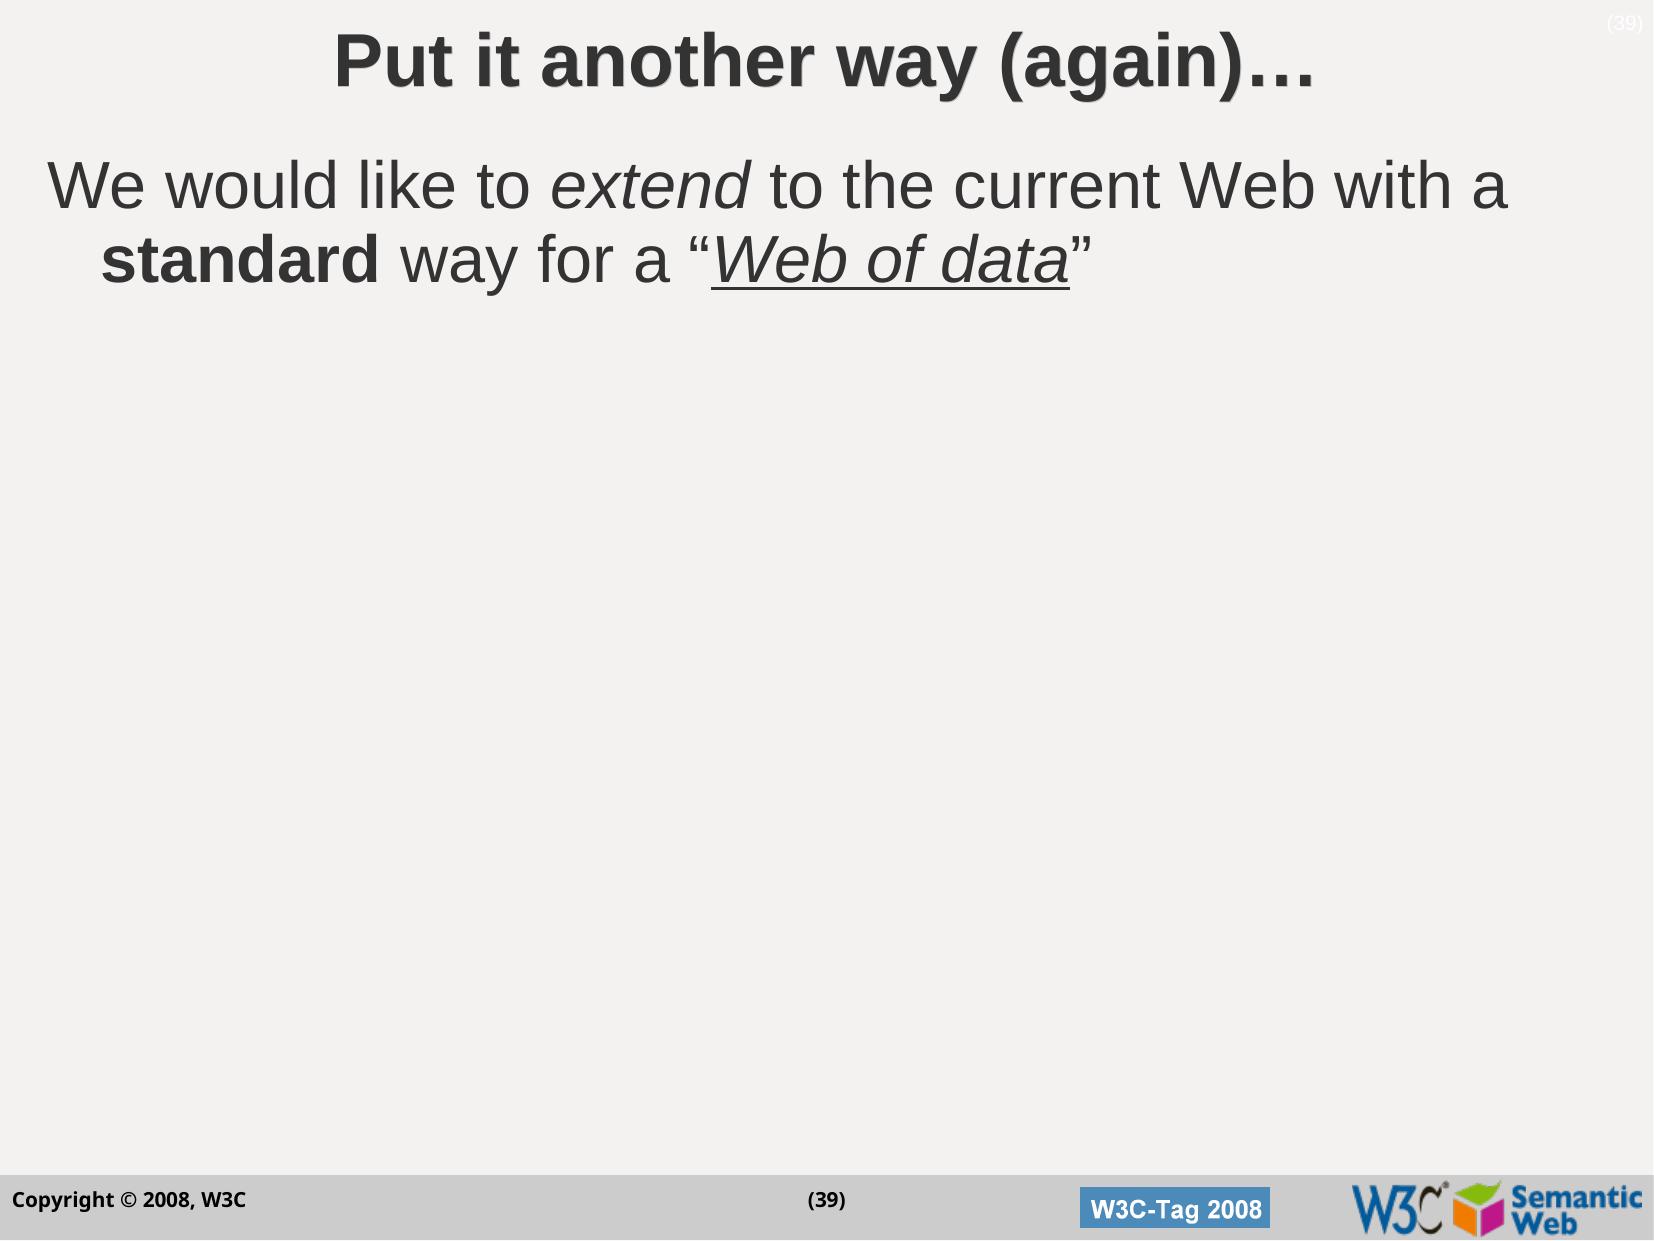

# Put it another way (again)…
We would like to extend to the current Web with a standard way for a “Web of data”